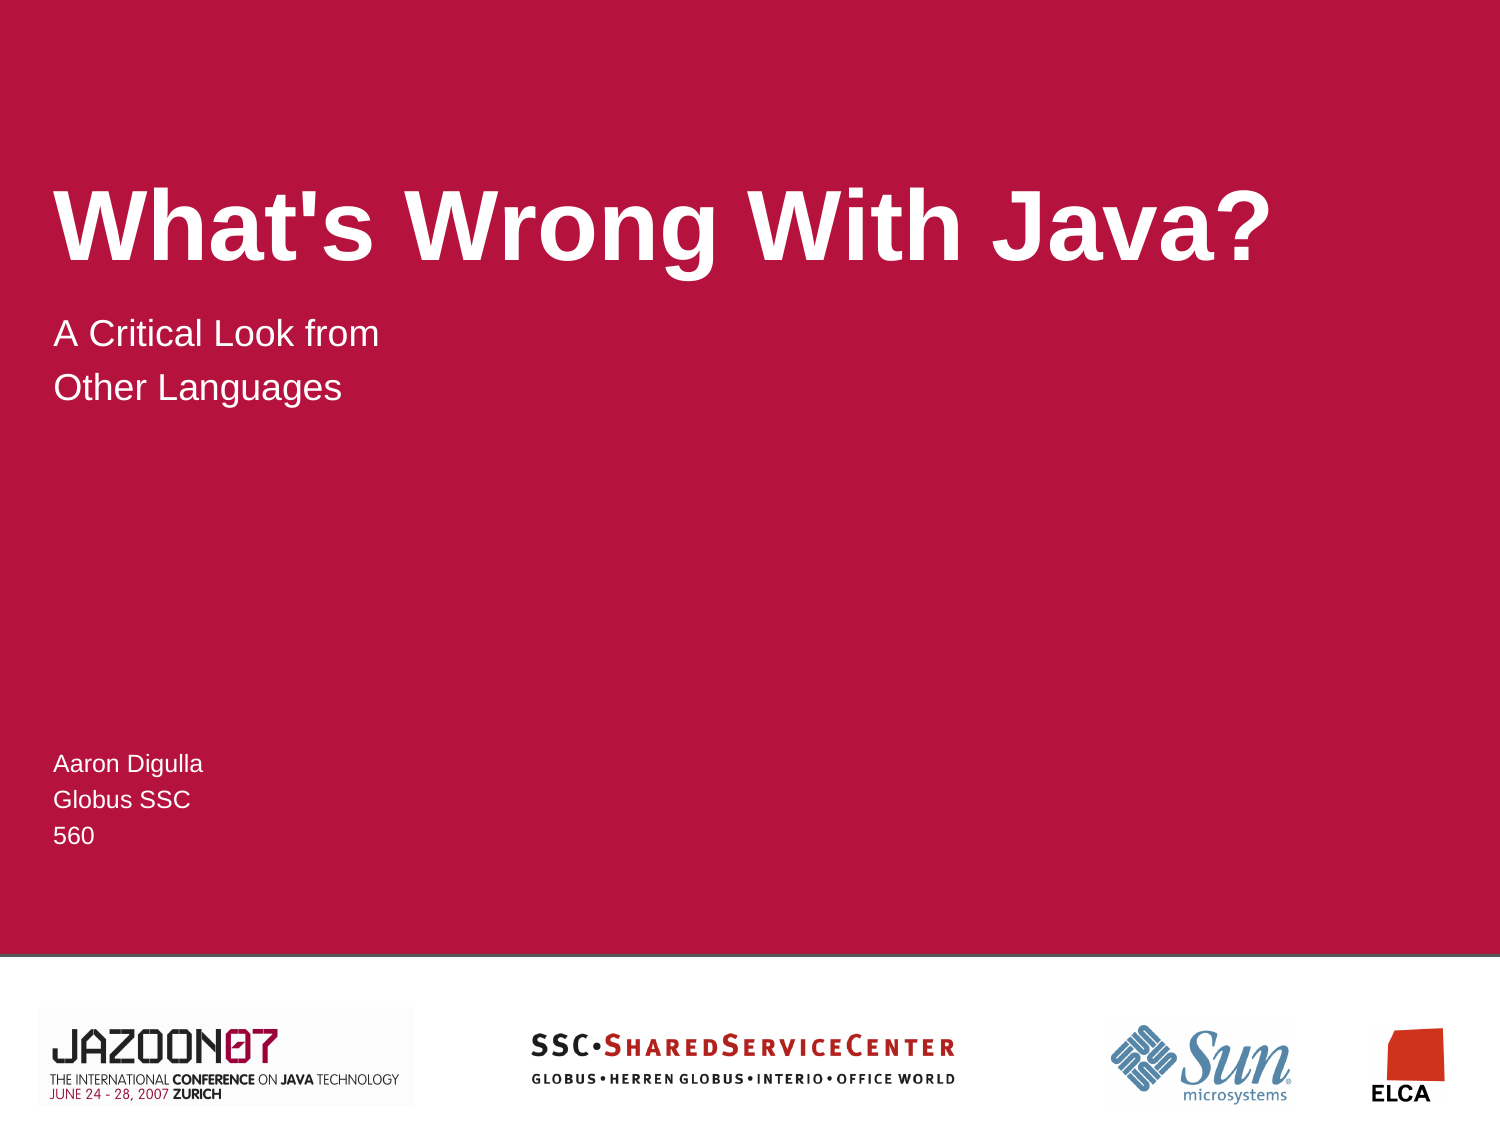

# What's Wrong With Java?
A Critical Look from
Other Languages
Aaron Digulla
Globus SSC
560